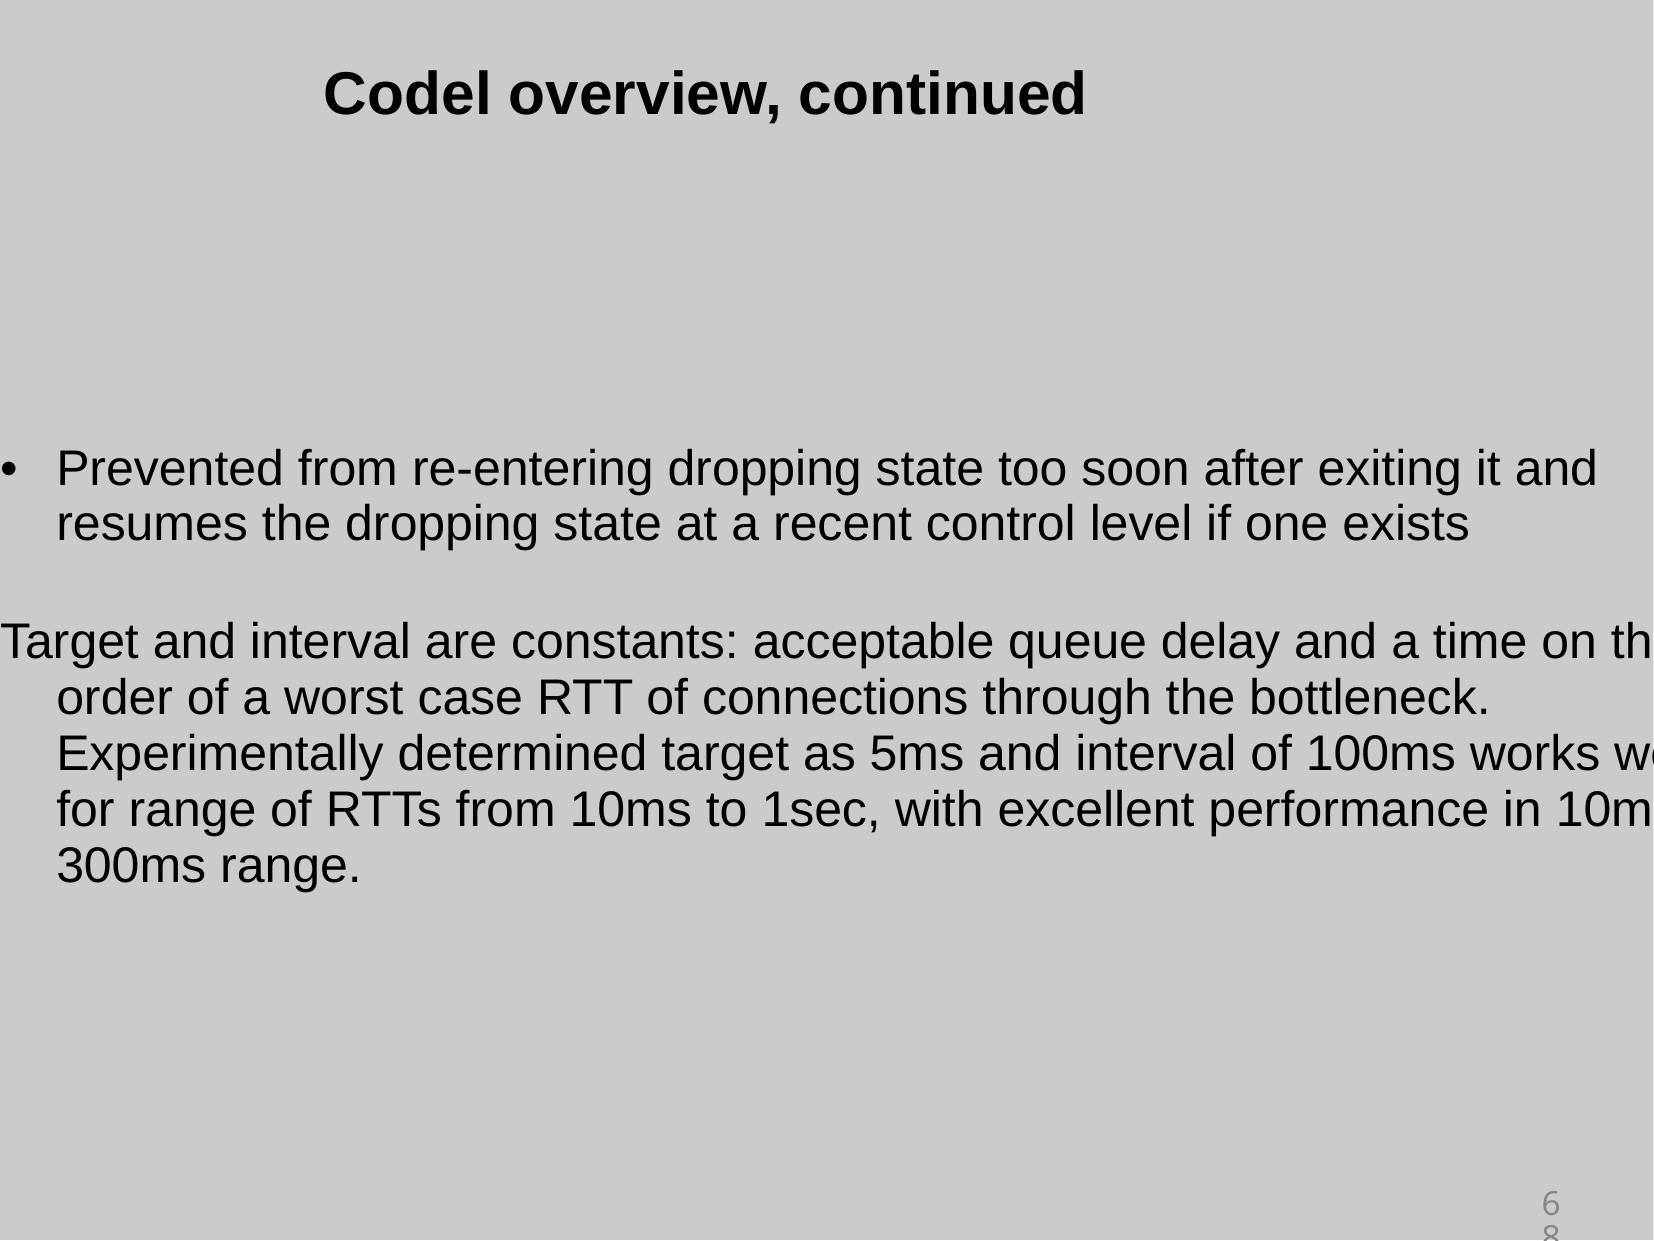

# Codel overview, continued
Prevented from re-entering dropping state too soon after exiting it and resumes the dropping state at a recent control level if one exists
Target and interval are constants: acceptable queue delay and a time on the order of a worst case RTT of connections through the bottleneck. Experimentally determined target as 5ms and interval of 100ms works well for range of RTTs from 10ms to 1sec, with excellent performance in 10ms - 300ms range.
68